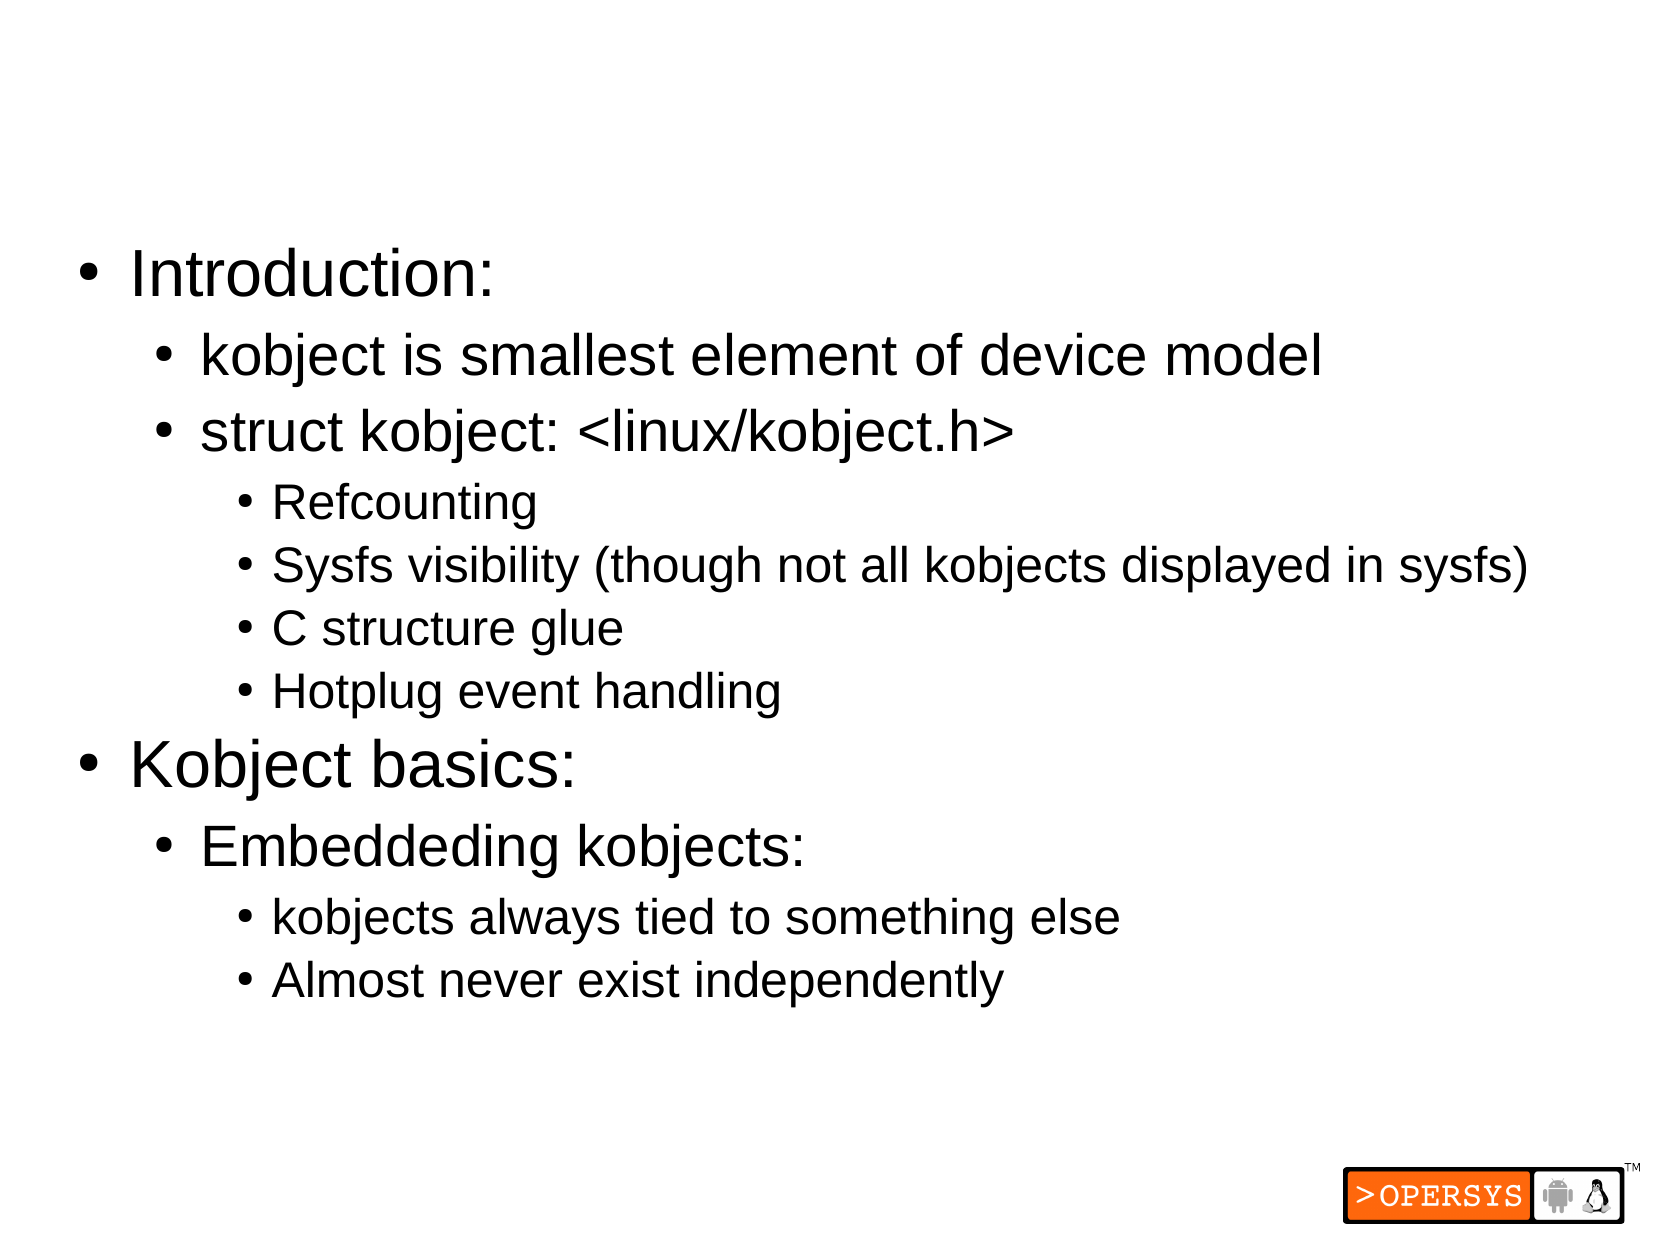

# Introduction:
kobject is smallest element of device model
struct kobject: <linux/kobject.h>
Refcounting
Sysfs visibility (though not all kobjects displayed in sysfs)
C structure glue
Hotplug event handling
Kobject basics:
Embeddeding kobjects:
kobjects always tied to something else
Almost never exist independently